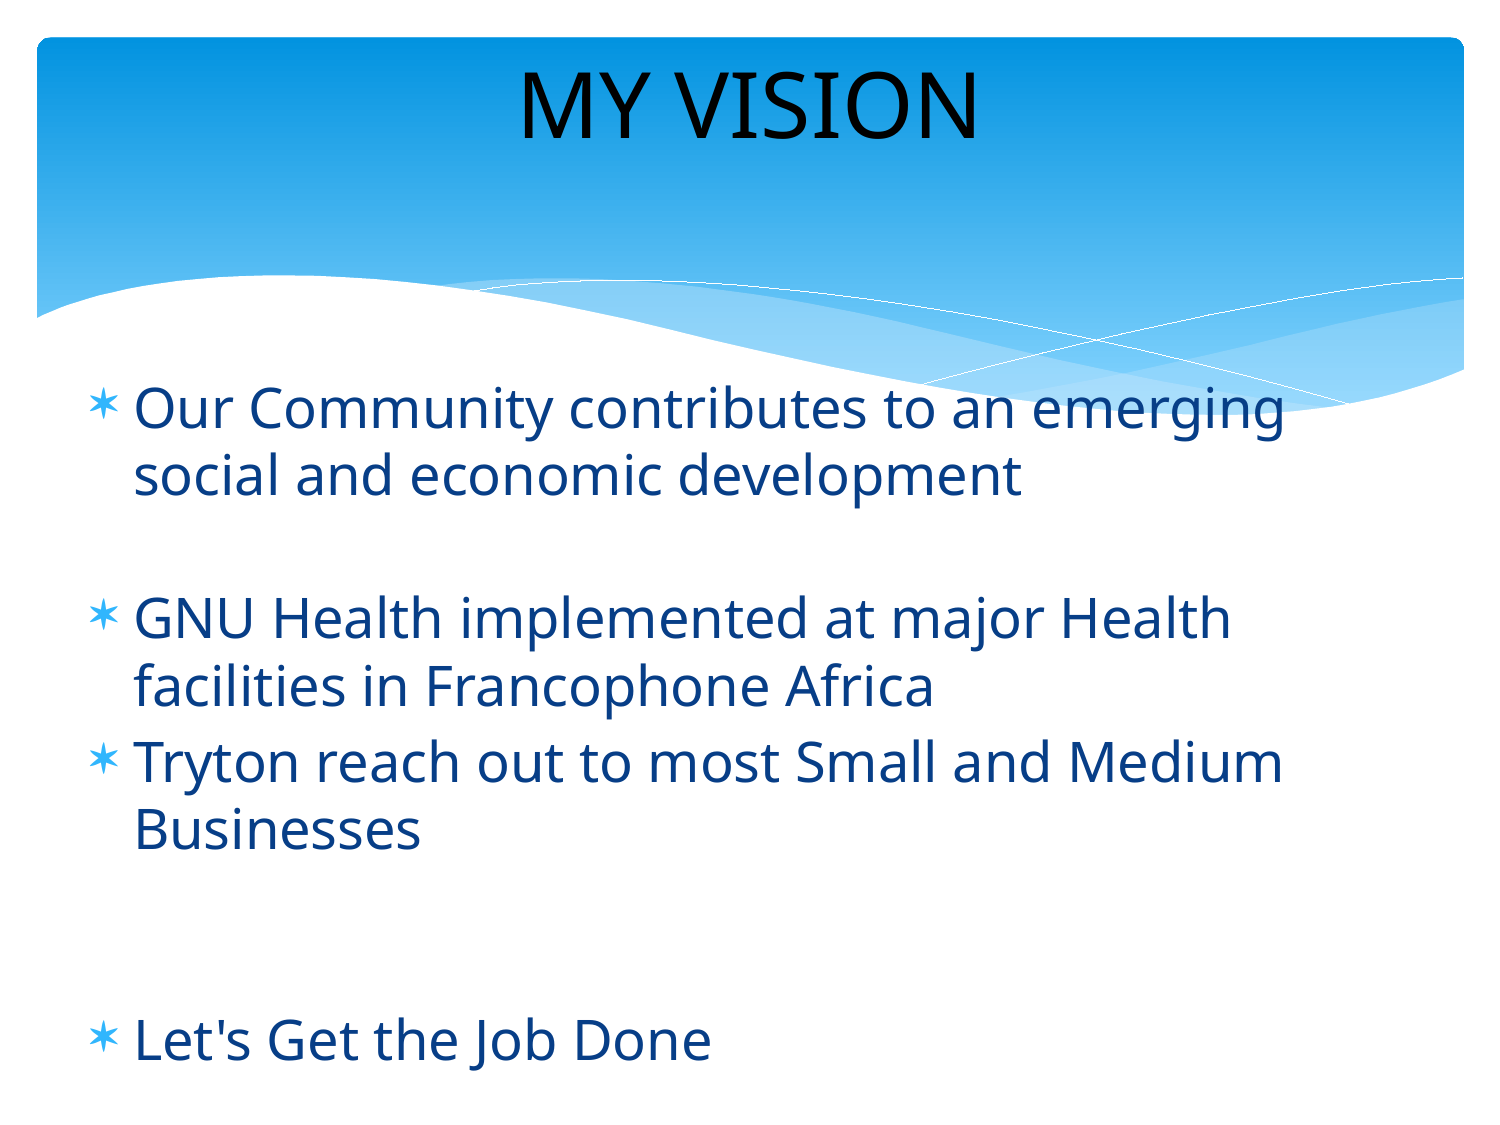

MY VISION
# Our Community contributes to an emerging social and economic development
GNU Health implemented at major Health facilities in Francophone Africa
Tryton reach out to most Small and Medium Businesses
Let's Get the Job Done